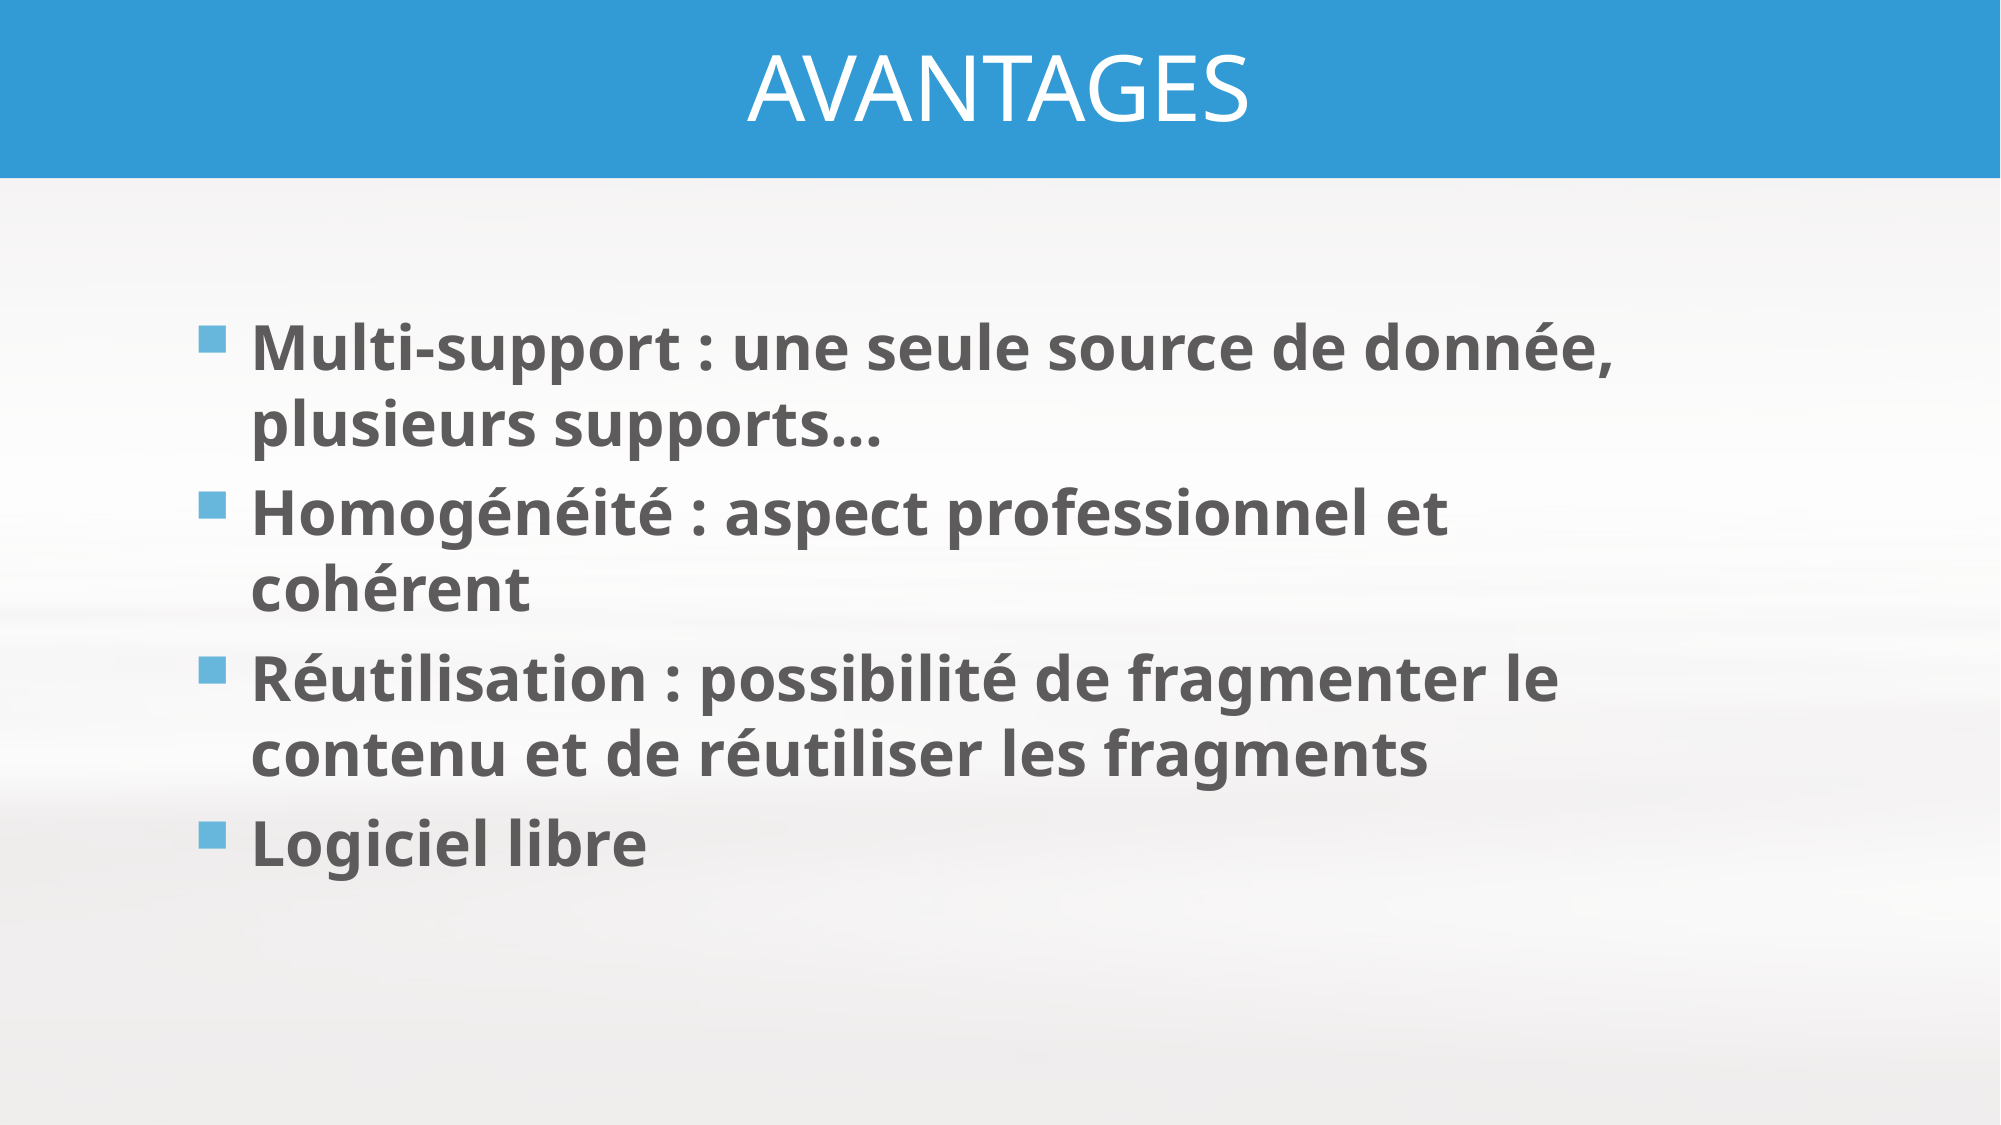

Avantages
Multi-support : une seule source de donnée, plusieurs supports...
Homogénéité : aspect professionnel et cohérent
Réutilisation : possibilité de fragmenter le contenu et de réutiliser les fragments
Logiciel libre